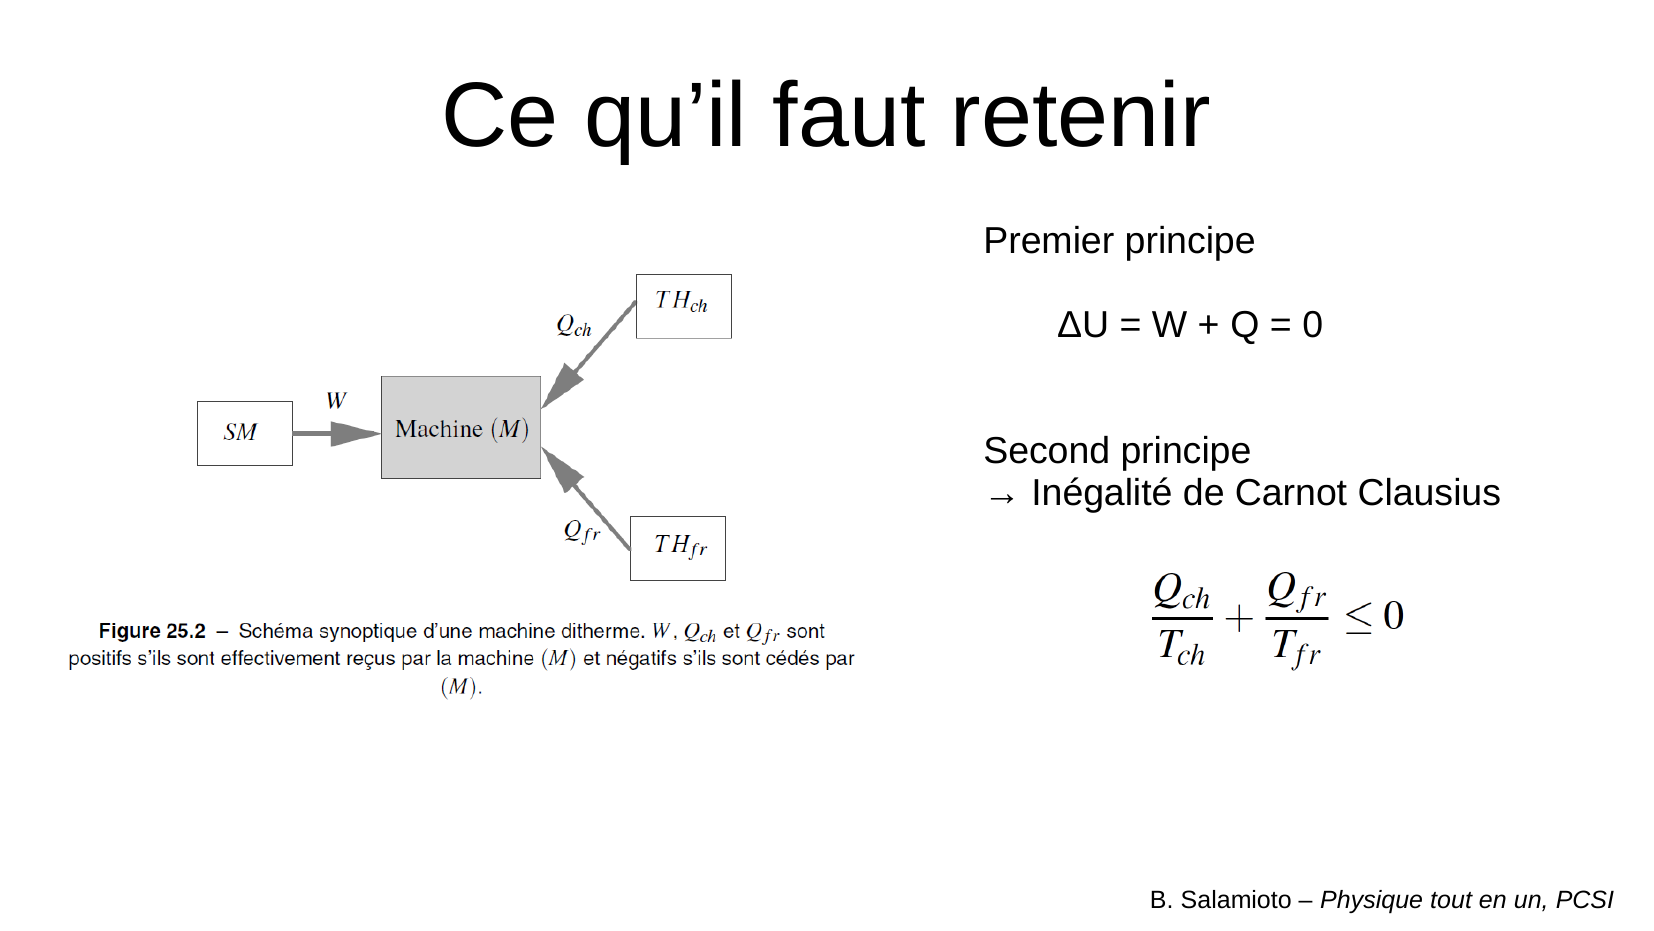

# Ce qu’il faut retenir
Premier principe
	ΔU = W + Q = 0
Second principe
→ Inégalité de Carnot Clausius
B. Salamioto – Physique tout en un, PCSI